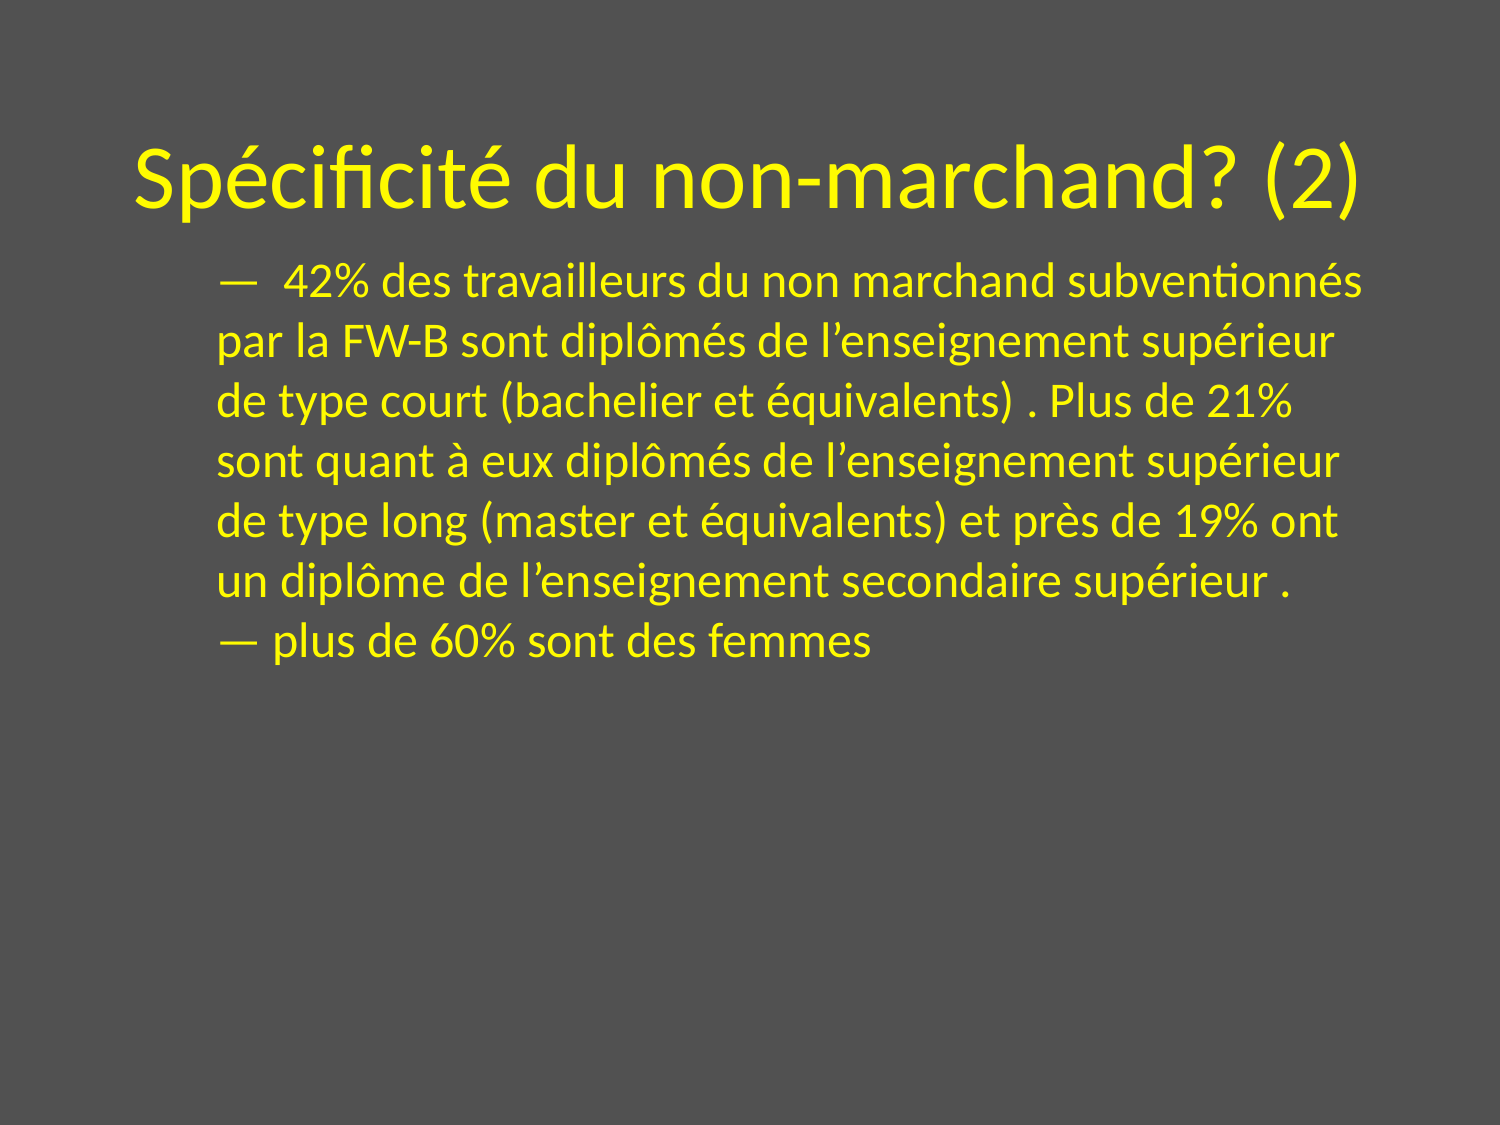

# Spécificité du non-marchand? (2)
—  42% des travailleurs du non marchand subventionnés par la FW-B sont diplômés de l’enseignement supérieur de type court (bachelier et équivalents) . Plus de 21% sont quant à eux diplômés de l’enseignement supérieur de type long (master et équivalents) et près de 19% ont un diplôme de l’enseignement secondaire supérieur .
— plus de 60% sont des femmes